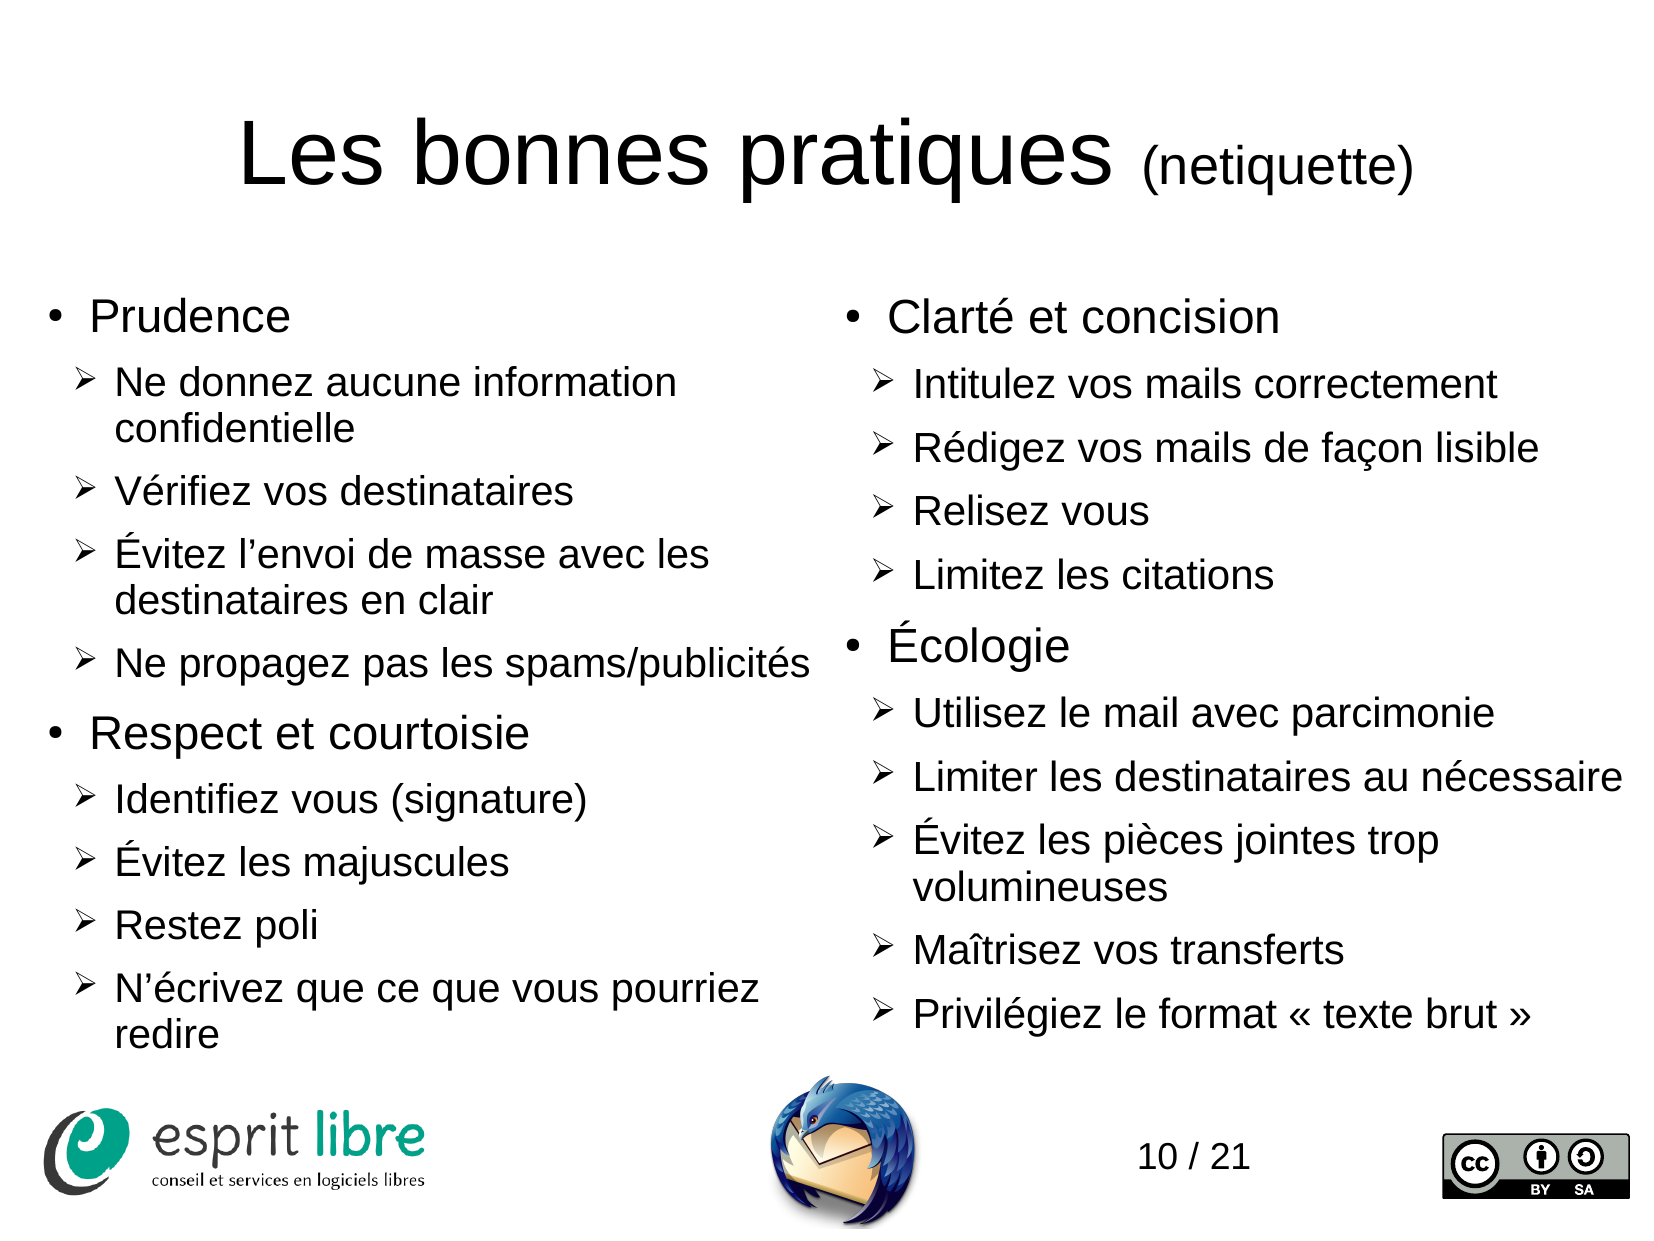

# Les bonnes pratiques (netiquette)
Prudence
Ne donnez aucune information confidentielle
Vérifiez vos destinataires
Évitez l’envoi de masse avec les destinataires en clair
Ne propagez pas les spams/publicités
Respect et courtoisie
Identifiez vous (signature)
Évitez les majuscules
Restez poli
N’écrivez que ce que vous pourriez redire
Clarté et concision
Intitulez vos mails correctement
Rédigez vos mails de façon lisible
Relisez vous
Limitez les citations
Écologie
Utilisez le mail avec parcimonie
Limiter les destinataires au nécessaire
Évitez les pièces jointes trop volumineuses
Maîtrisez vos transferts
Privilégiez le format « texte brut »